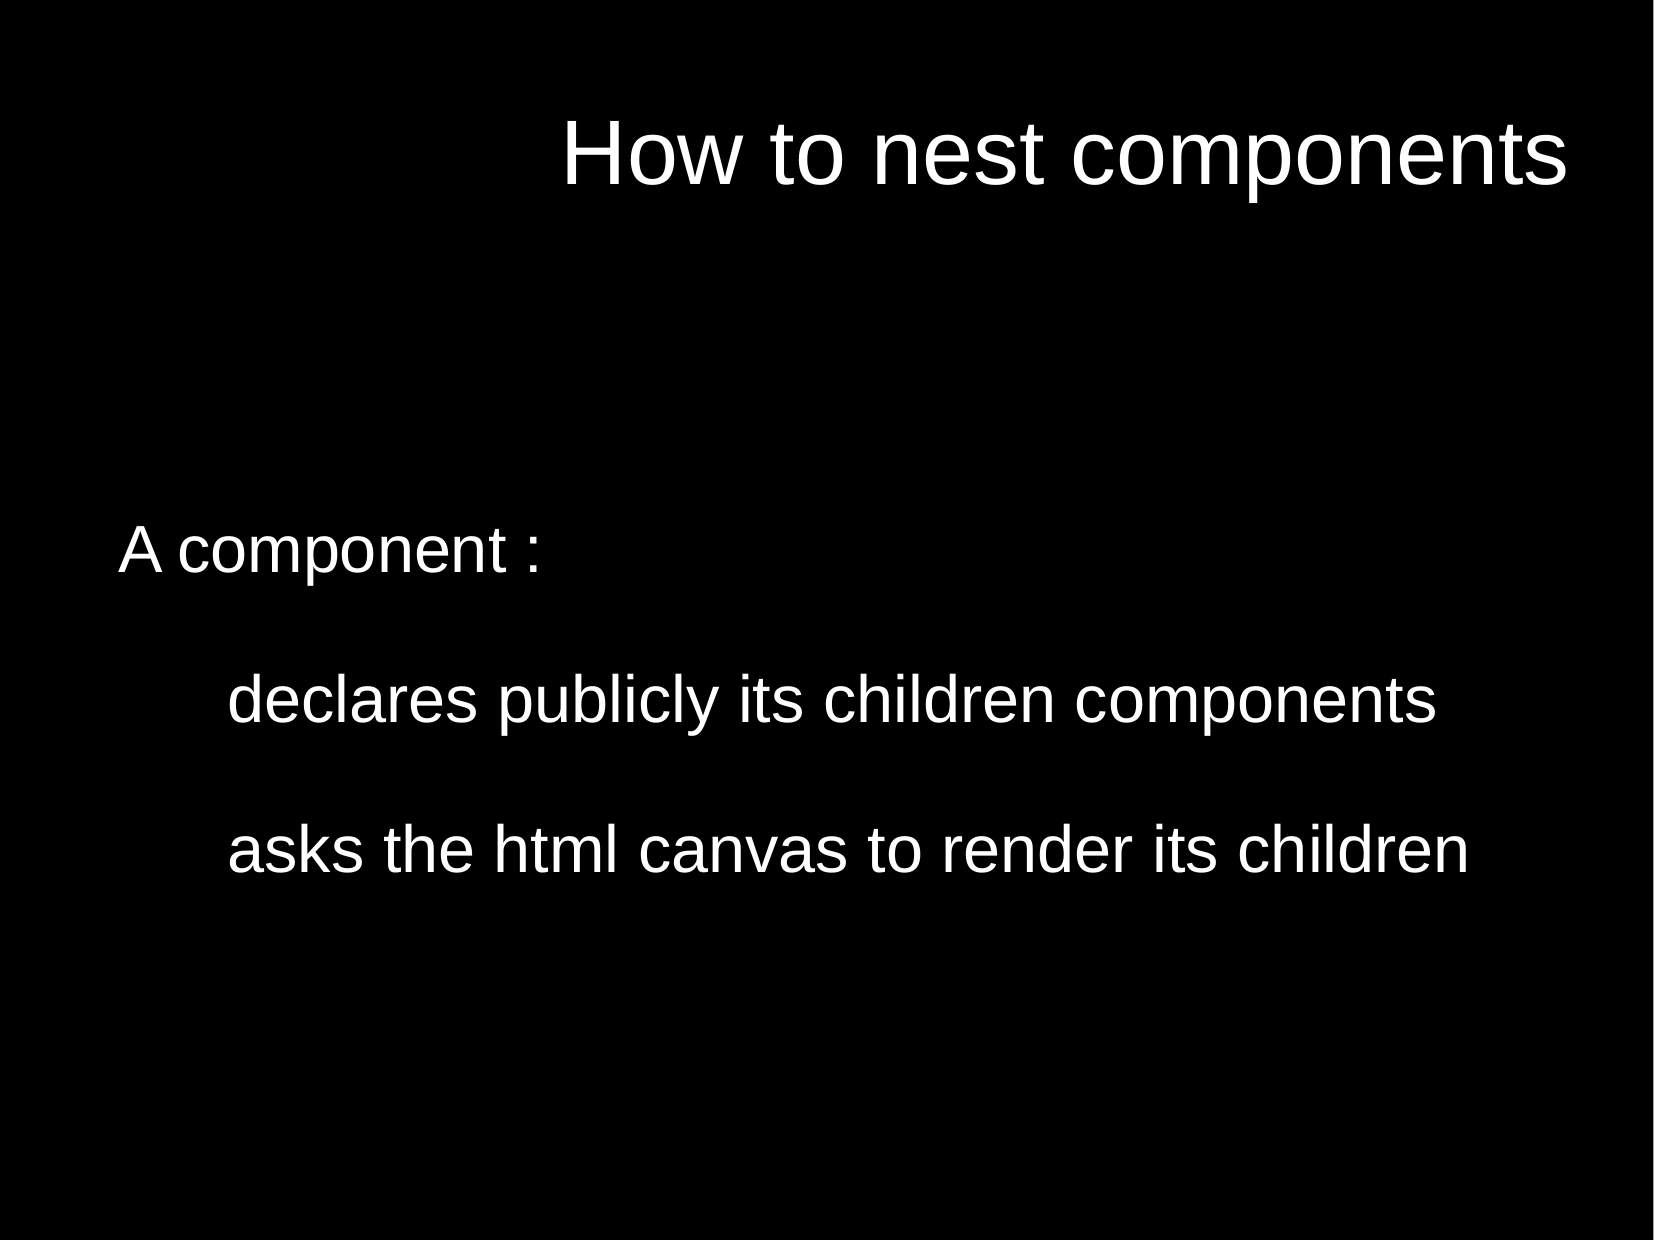

# How to nest components
A component :
	declares publicly its children components
	asks the html canvas to render its children